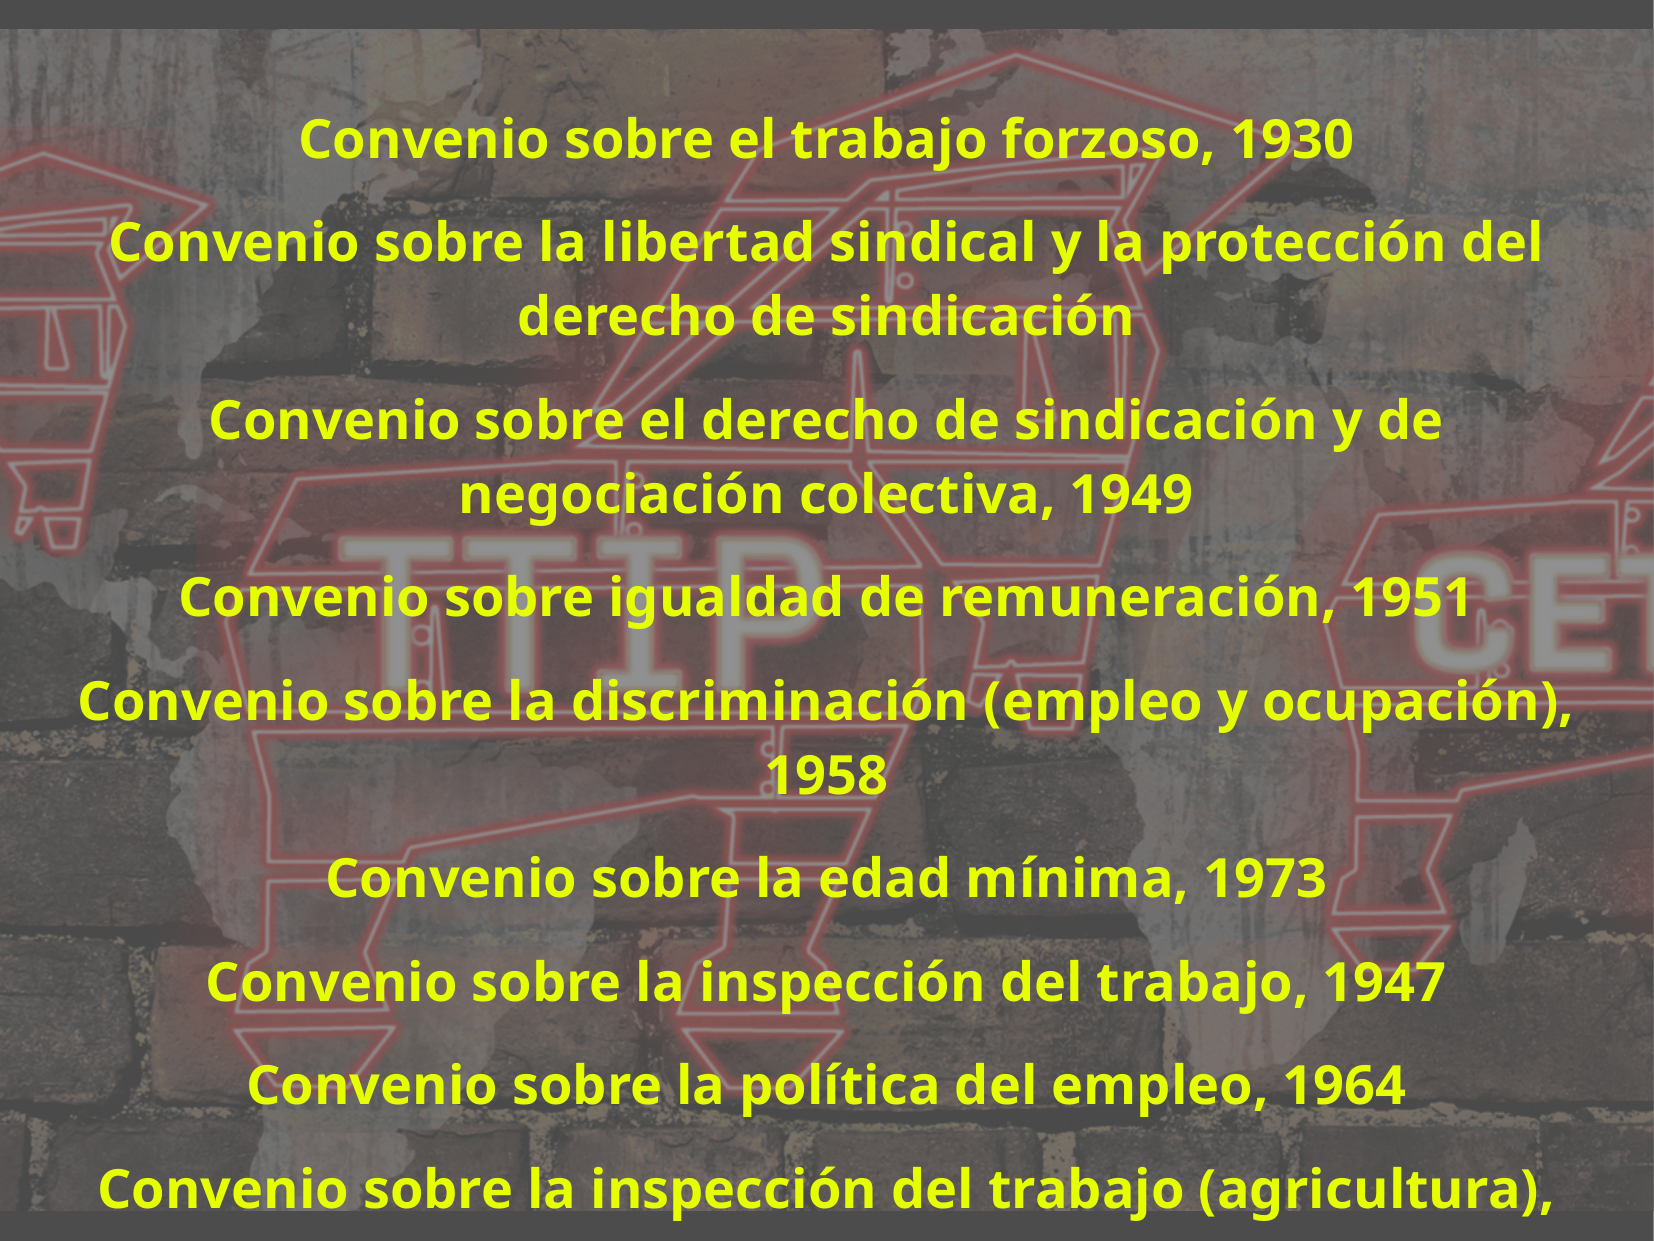

# Convenio sobre el trabajo forzoso, 1930
Convenio sobre la libertad sindical y la protección del derecho de sindicación
Convenio sobre el derecho de sindicación y de negociación colectiva, 1949
Convenio sobre igualdad de remuneración, 1951
Convenio sobre la discriminación (empleo y ocupación), 1958
Convenio sobre la edad mínima, 1973
Convenio sobre la inspección del trabajo, 1947
Convenio sobre la política del empleo, 1964
Convenio sobre la inspección del trabajo (agricultura), 1969